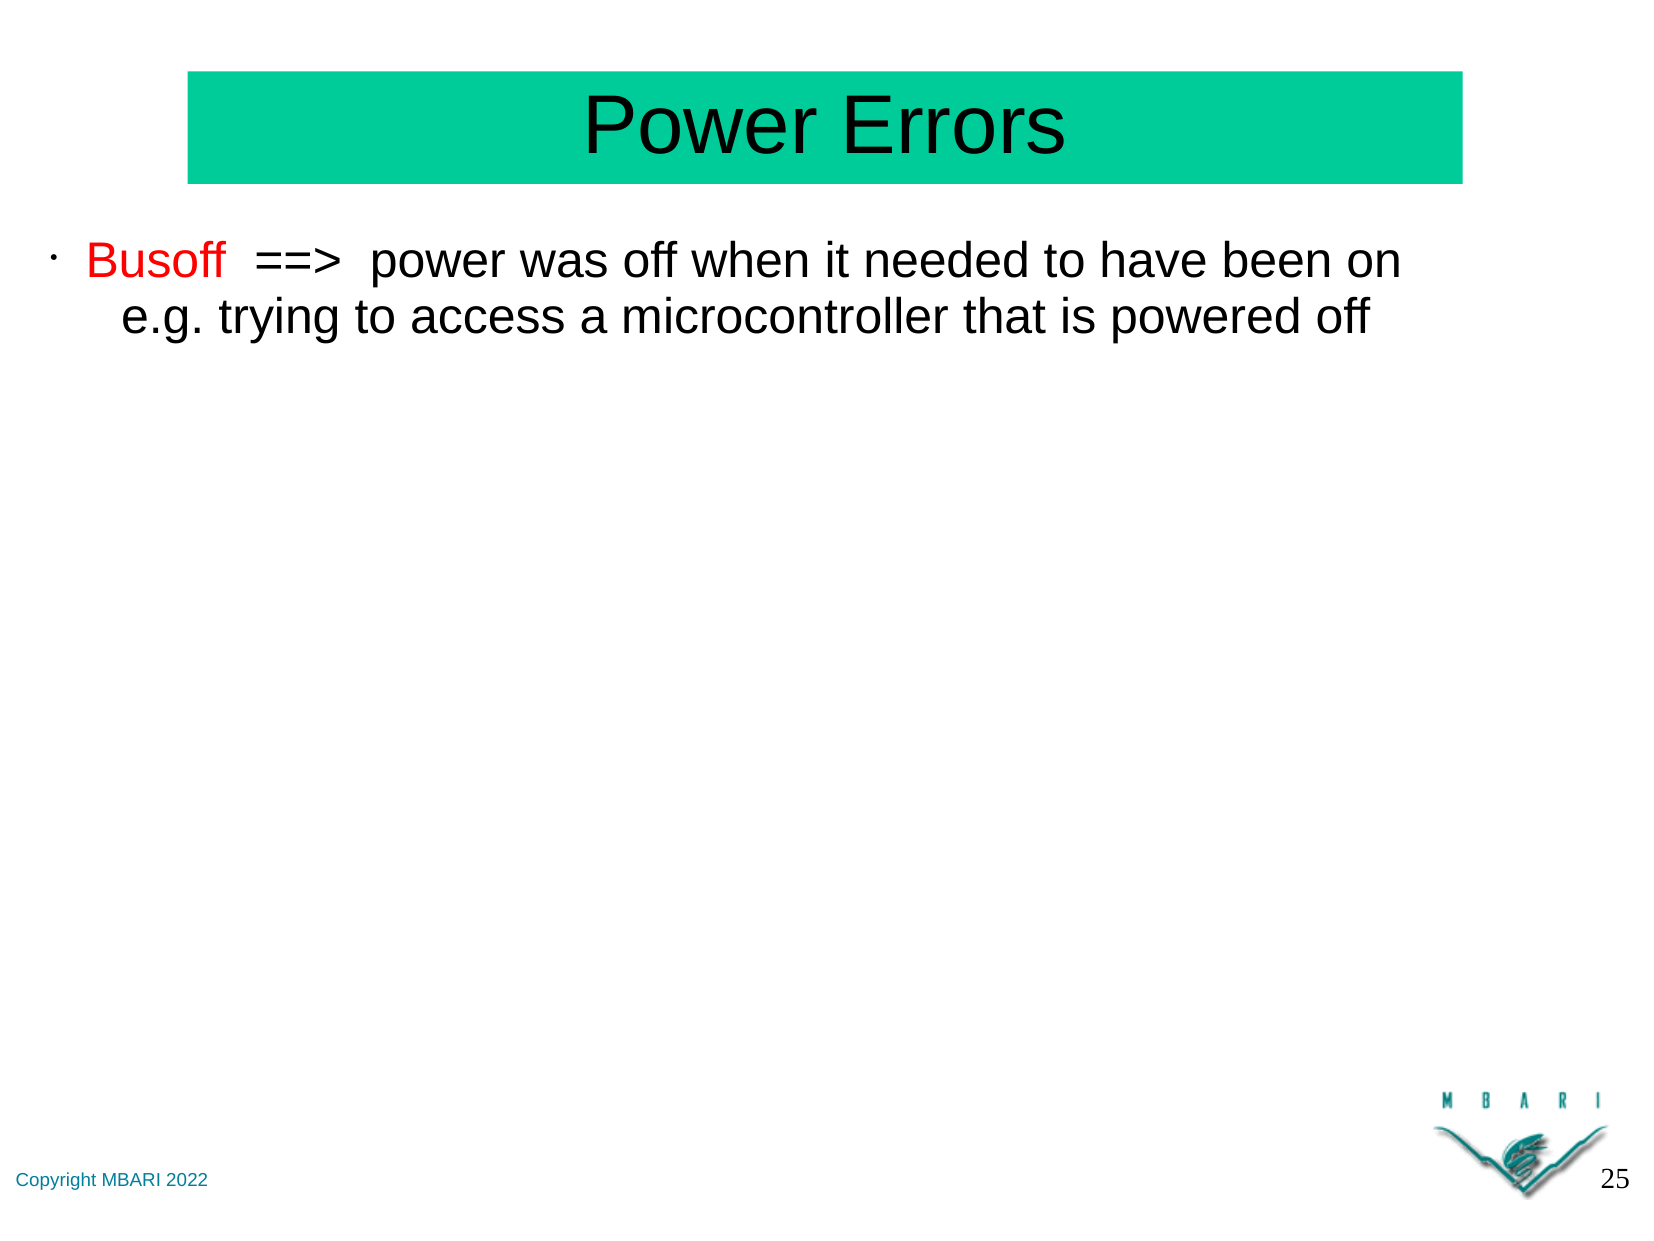

Power Errors
Busoff ==> power was off when it needed to have been on
e.g. trying to access a microcontroller that is powered off